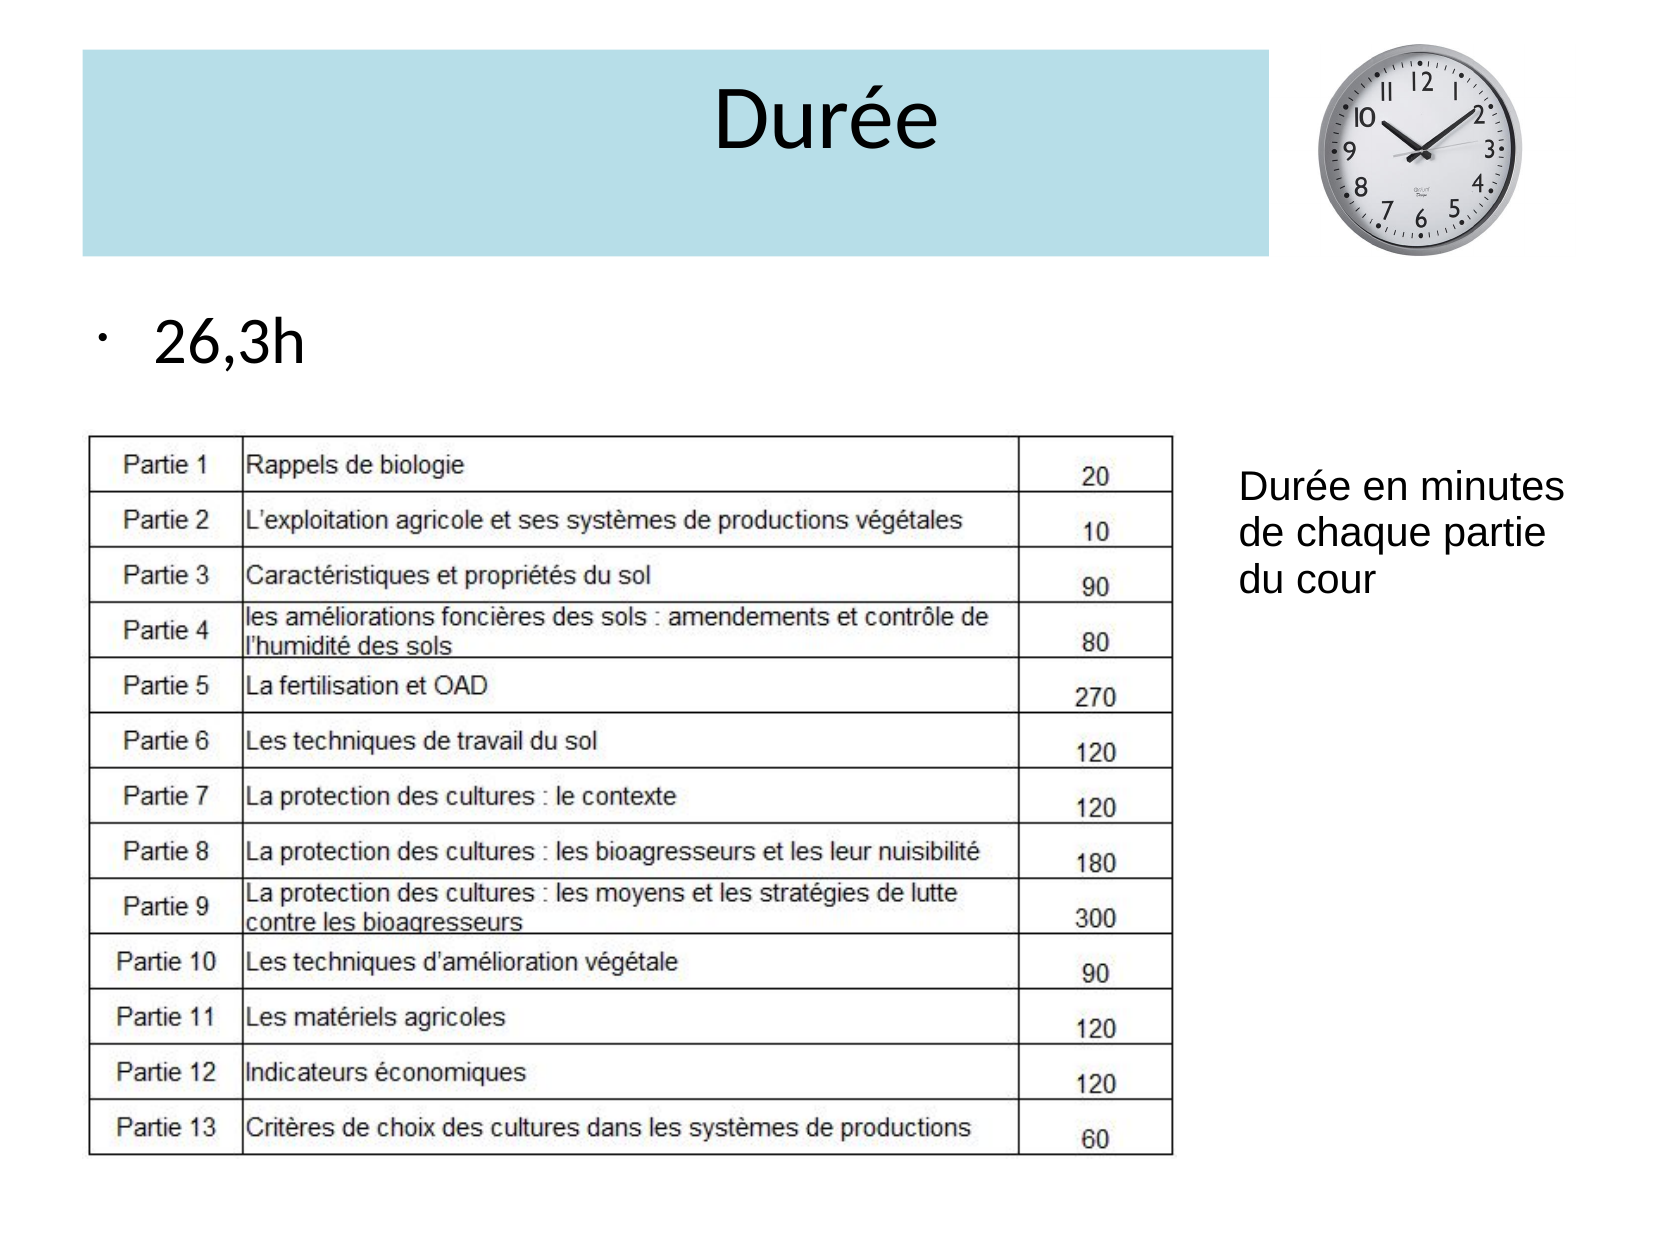

# Durée
26,3h
Durée en minutes de chaque partie du cour